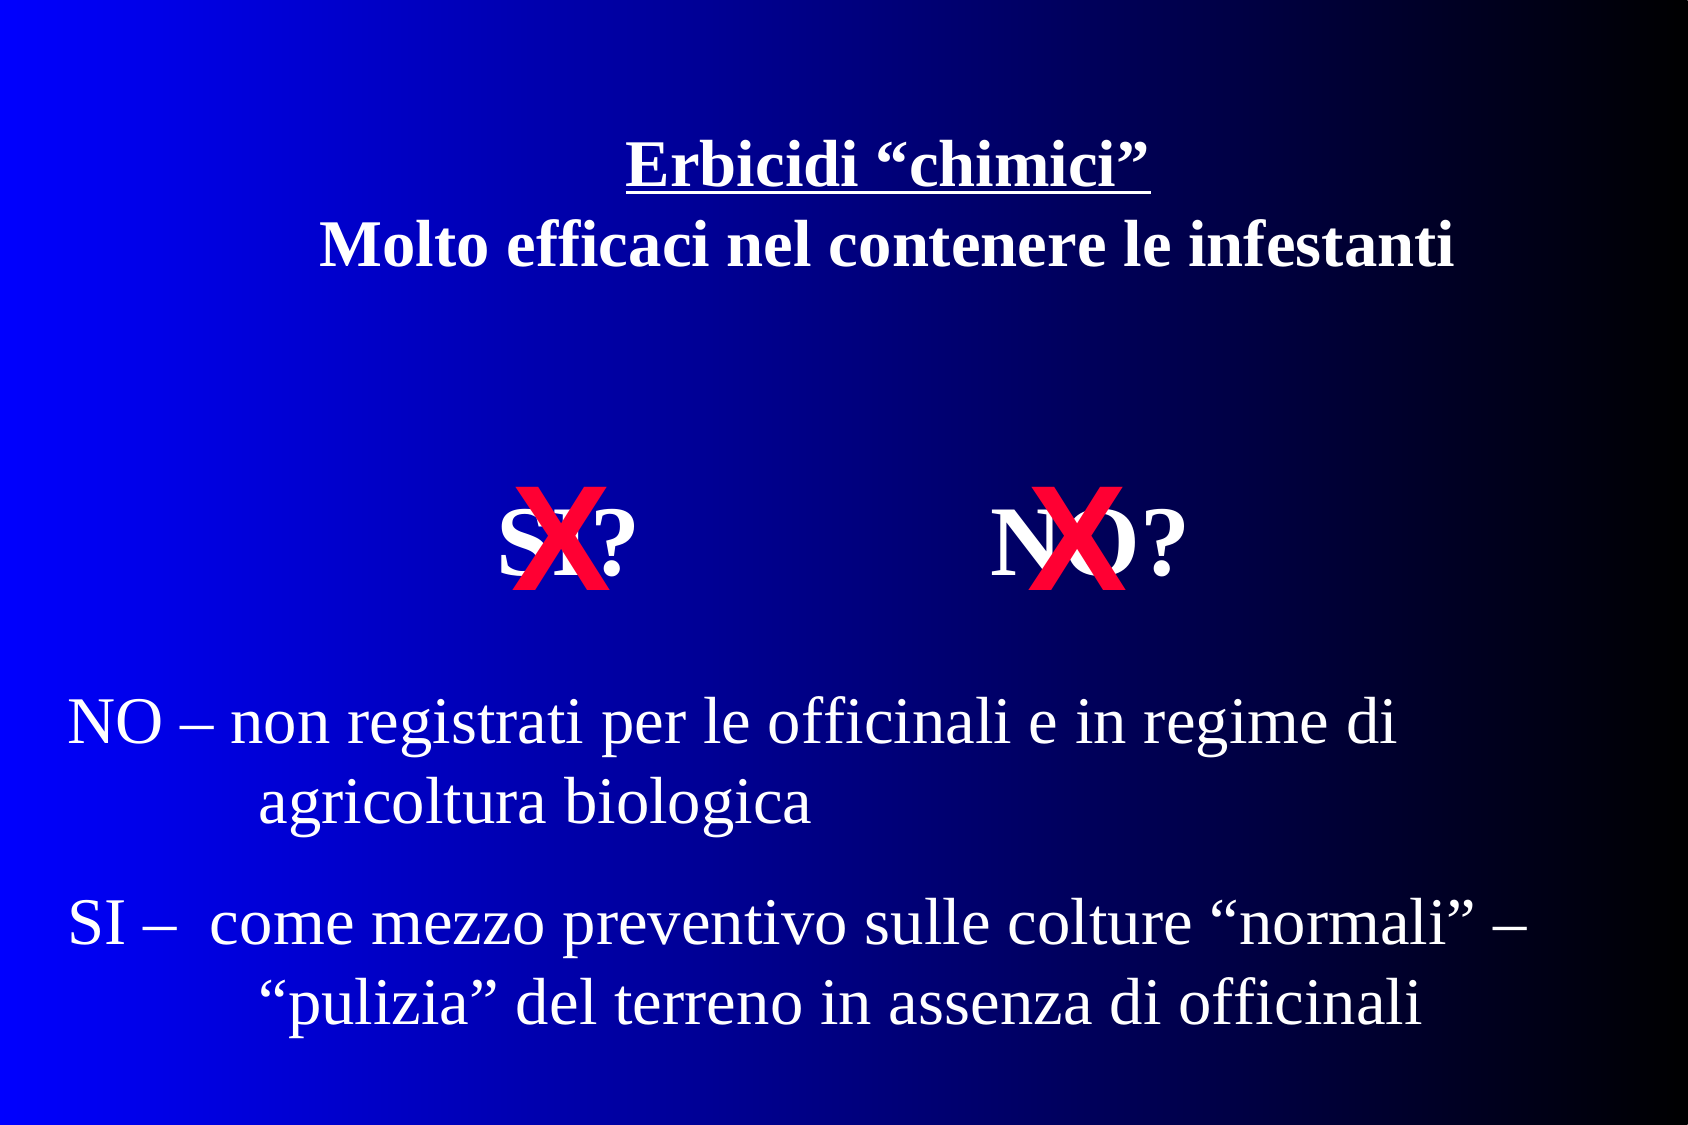

Erbicidi “chimici”
Molto efficaci nel contenere le infestanti
X X
SI? NO?
NO – non registrati per le officinali e in regime di agricoltura biologica
SI – come mezzo preventivo sulle colture “normali” – “pulizia” del terreno in assenza di officinali